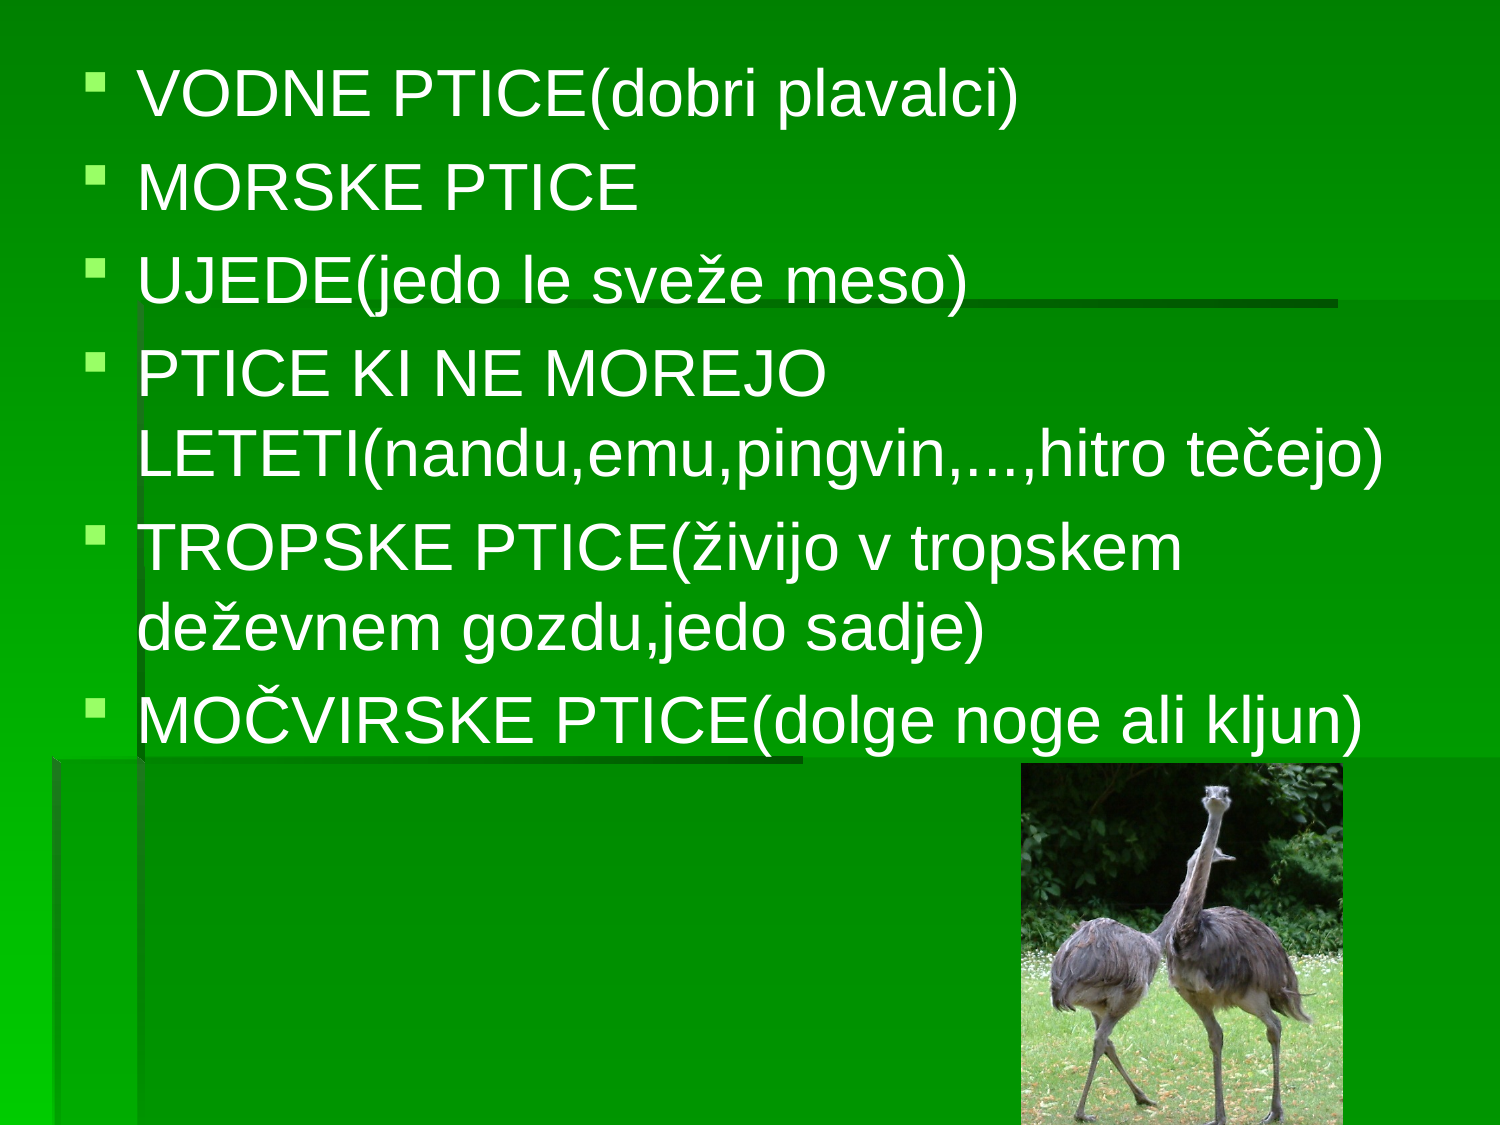

#
VODNE PTICE(dobri plavalci)
MORSKE PTICE
UJEDE(jedo le sveže meso)
PTICE KI NE MOREJO LETETI(nandu,emu,pingvin,...,hitro tečejo)
TROPSKE PTICE(živijo v tropskem deževnem gozdu,jedo sadje)
MOČVIRSKE PTICE(dolge noge ali kljun)